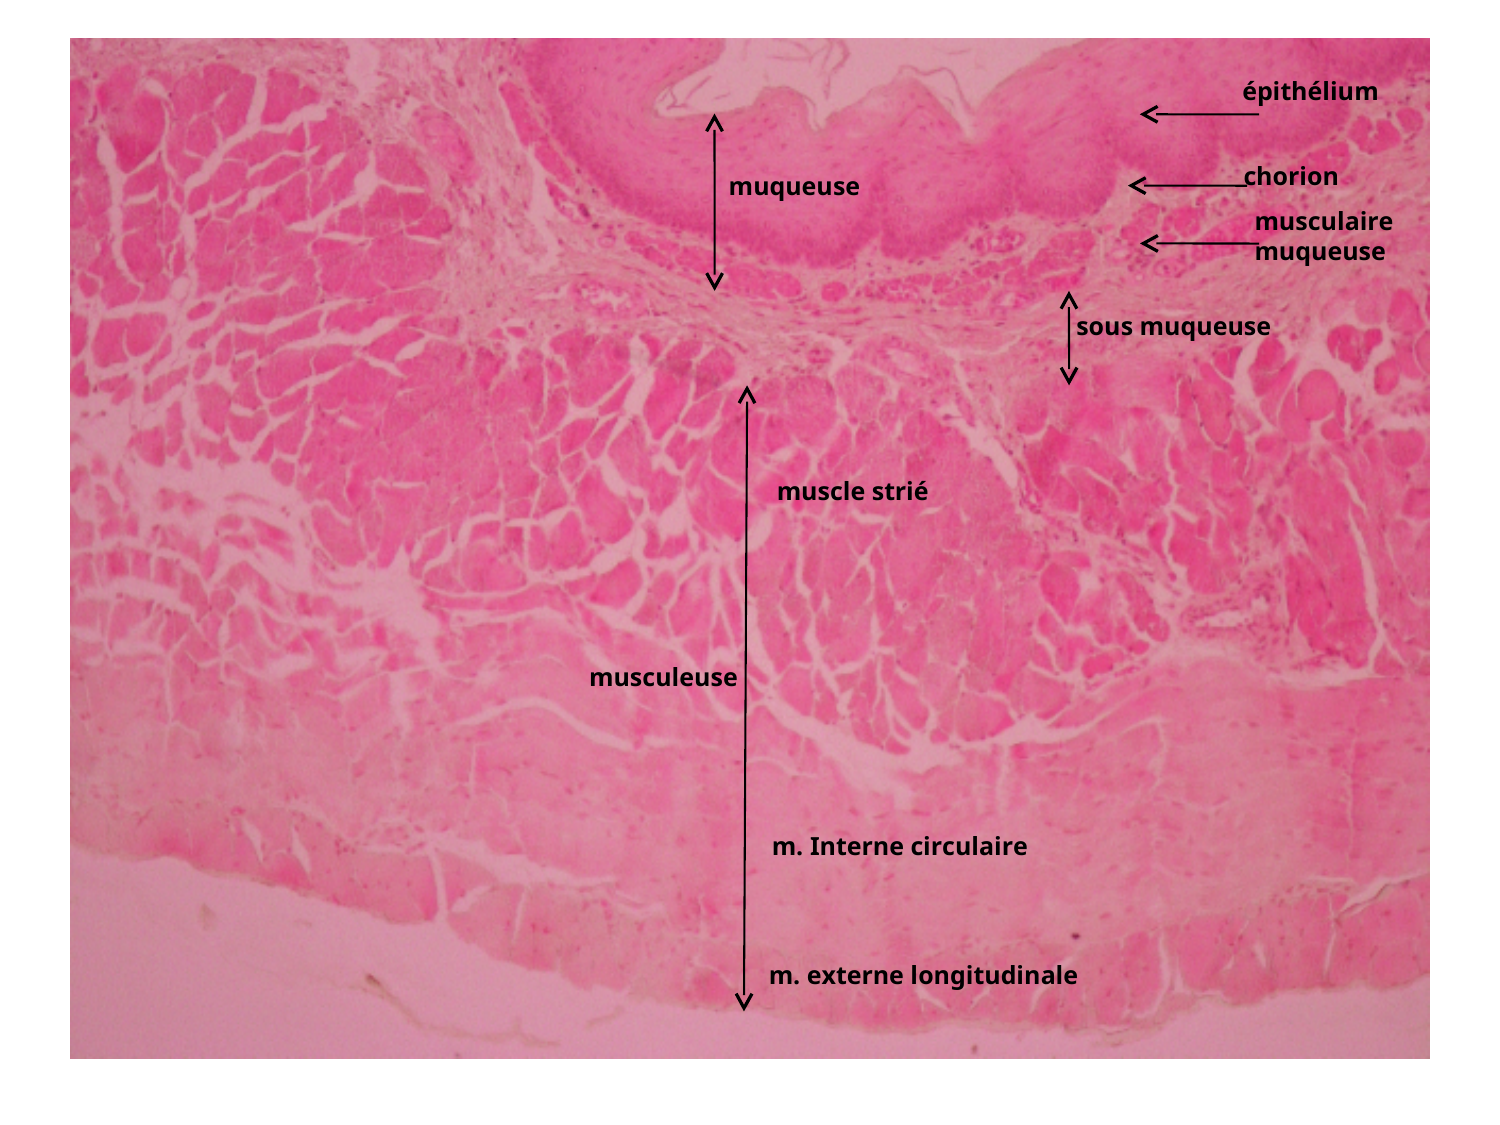

épithélium
chorion
muqueuse
musculaire
muqueuse
sous muqueuse
muscle strié
musculeuse
m. Interne circulaire
m. externe longitudinale